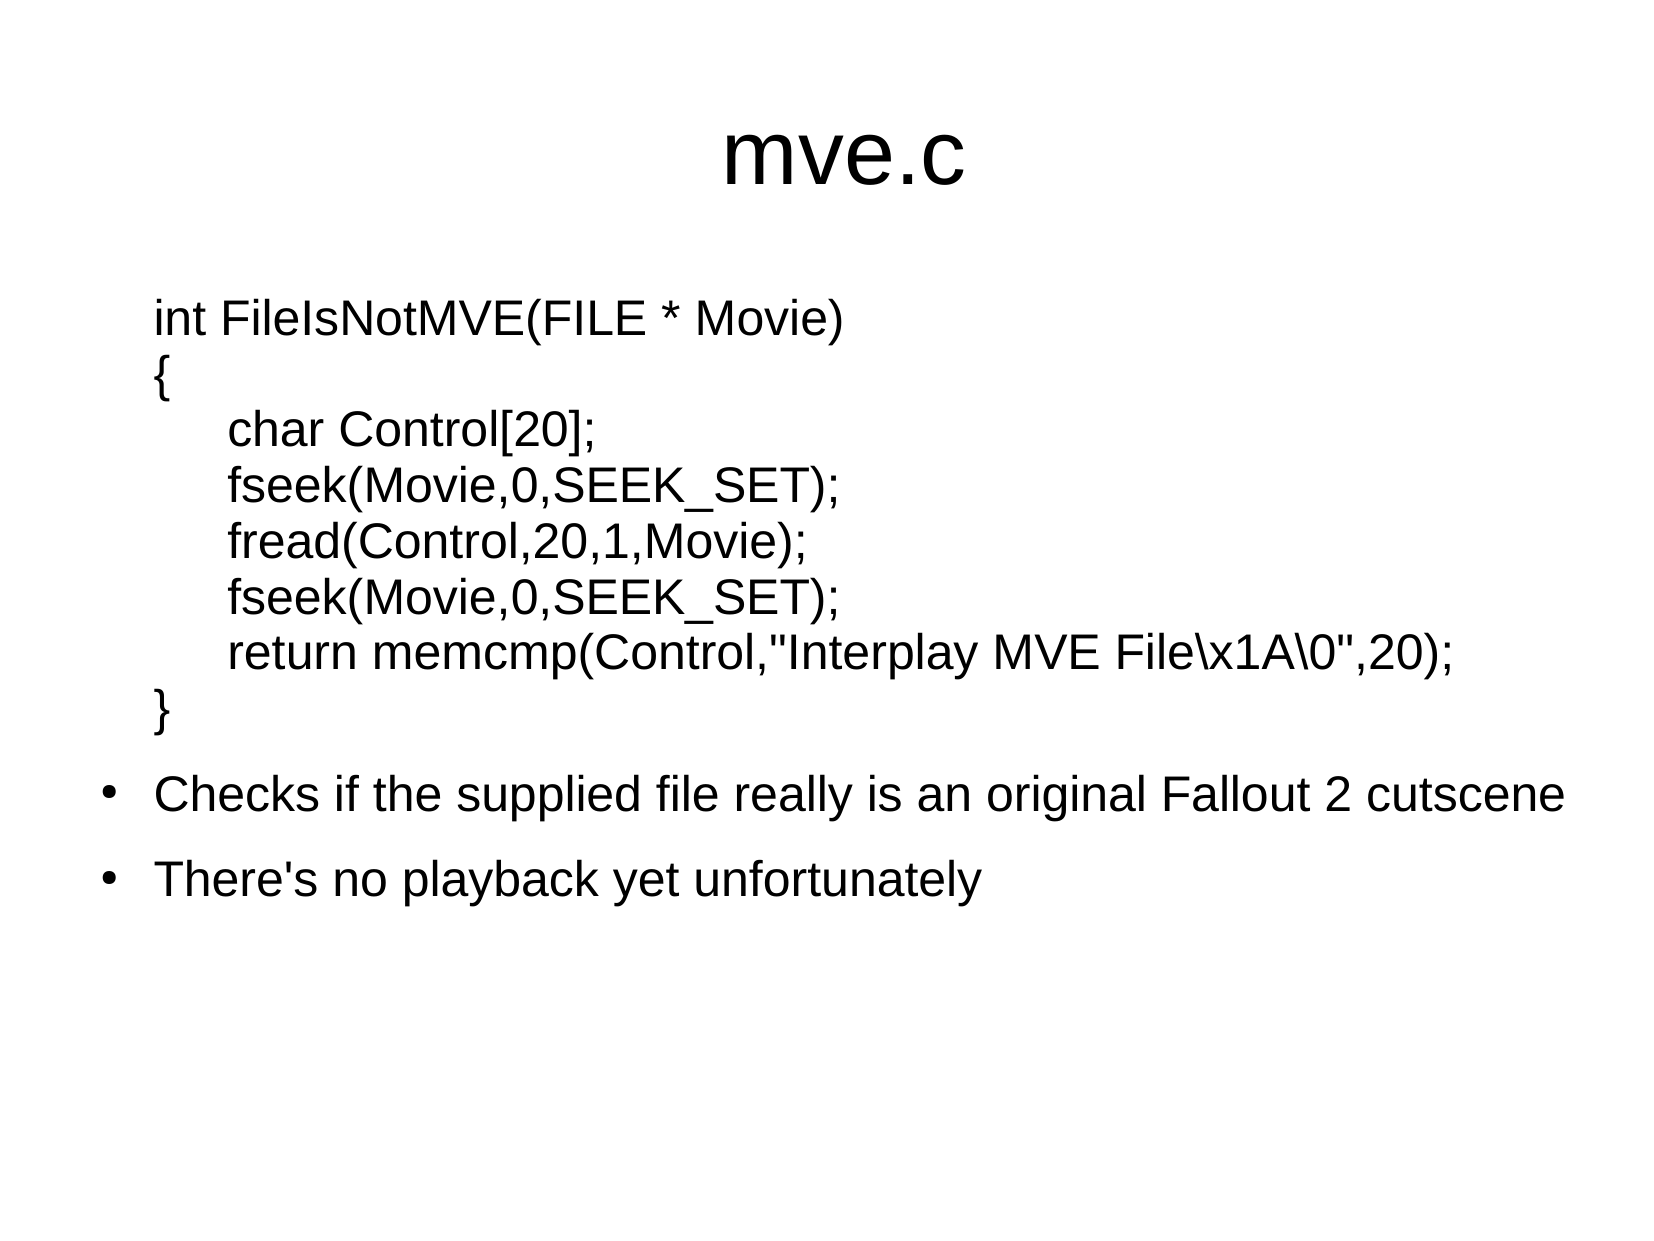

# mve.c
int FileIsNotMVE(FILE * Movie)
{
	char Control[20];
	fseek(Movie,0,SEEK_SET);
	fread(Control,20,1,Movie);
	fseek(Movie,0,SEEK_SET);
	return memcmp(Control,"Interplay MVE File\x1A\0",20);
}
Checks if the supplied file really is an original Fallout 2 cutscene
There's no playback yet unfortunately